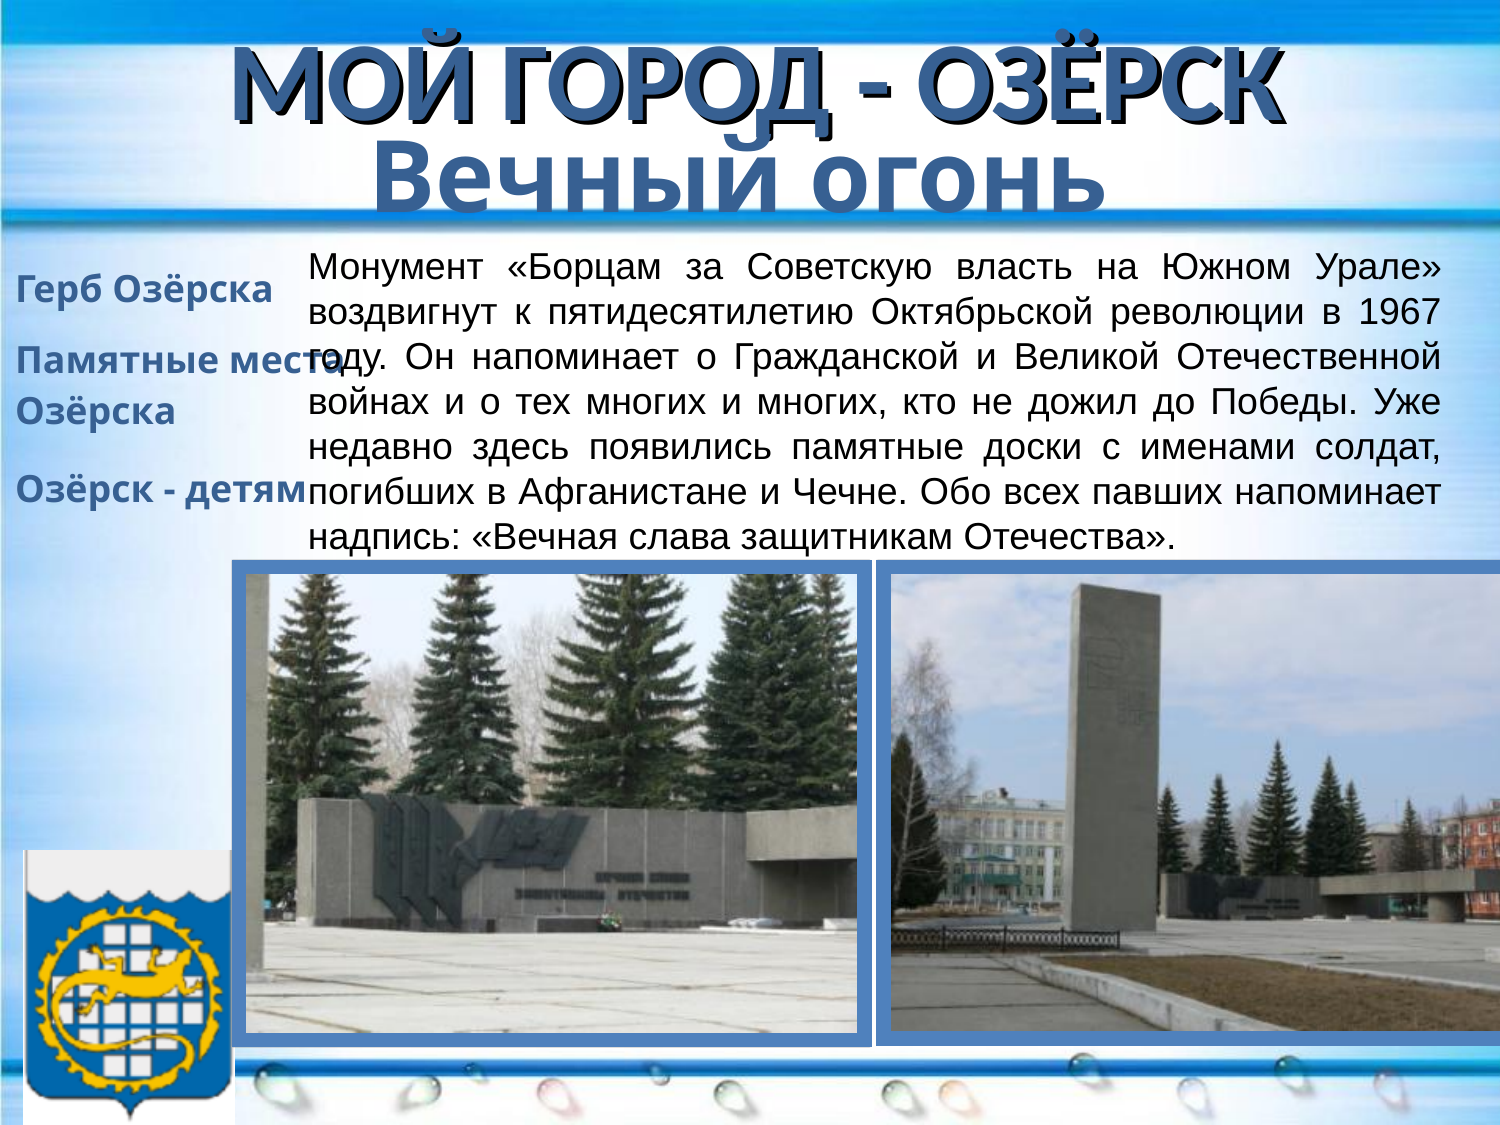

Мой город - Озёрск
Вечный огонь
Монумент «Борцам за Советскую власть на Южном Урале» воздвигнут к пятидесятилетию Октябрьской революции в 1967 году. Он напоминает о Гражданской и Великой Отечественной войнах и о тех многих и многих, кто не дожил до Победы. Уже недавно здесь появились памятные доски с именами солдат, погибших в Афганистане и Чечне. Обо всех павших напоминает надпись: «Вечная слава защитникам Отечества».
Герб Озёрска
Памятные места
Озёрска
Озёрск - детям